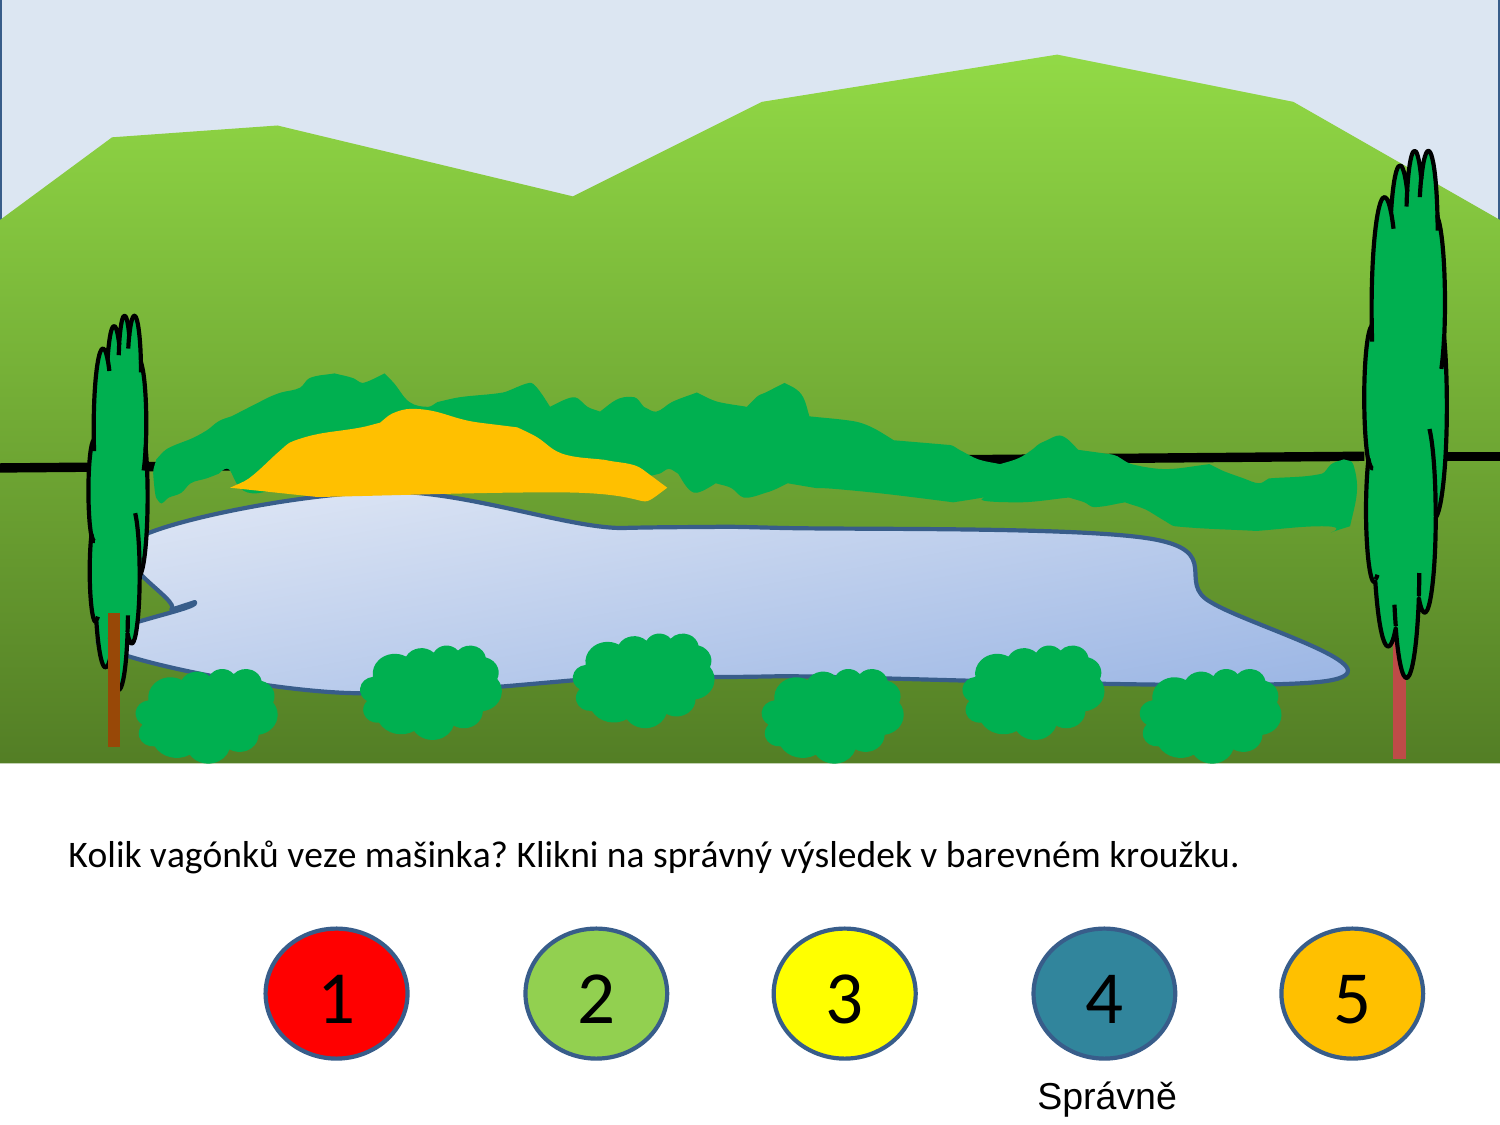

Kolik vagónků veze mašinka? Klikni na správný výsledek v barevném kroužku.
1
2
3
4
5
Správně